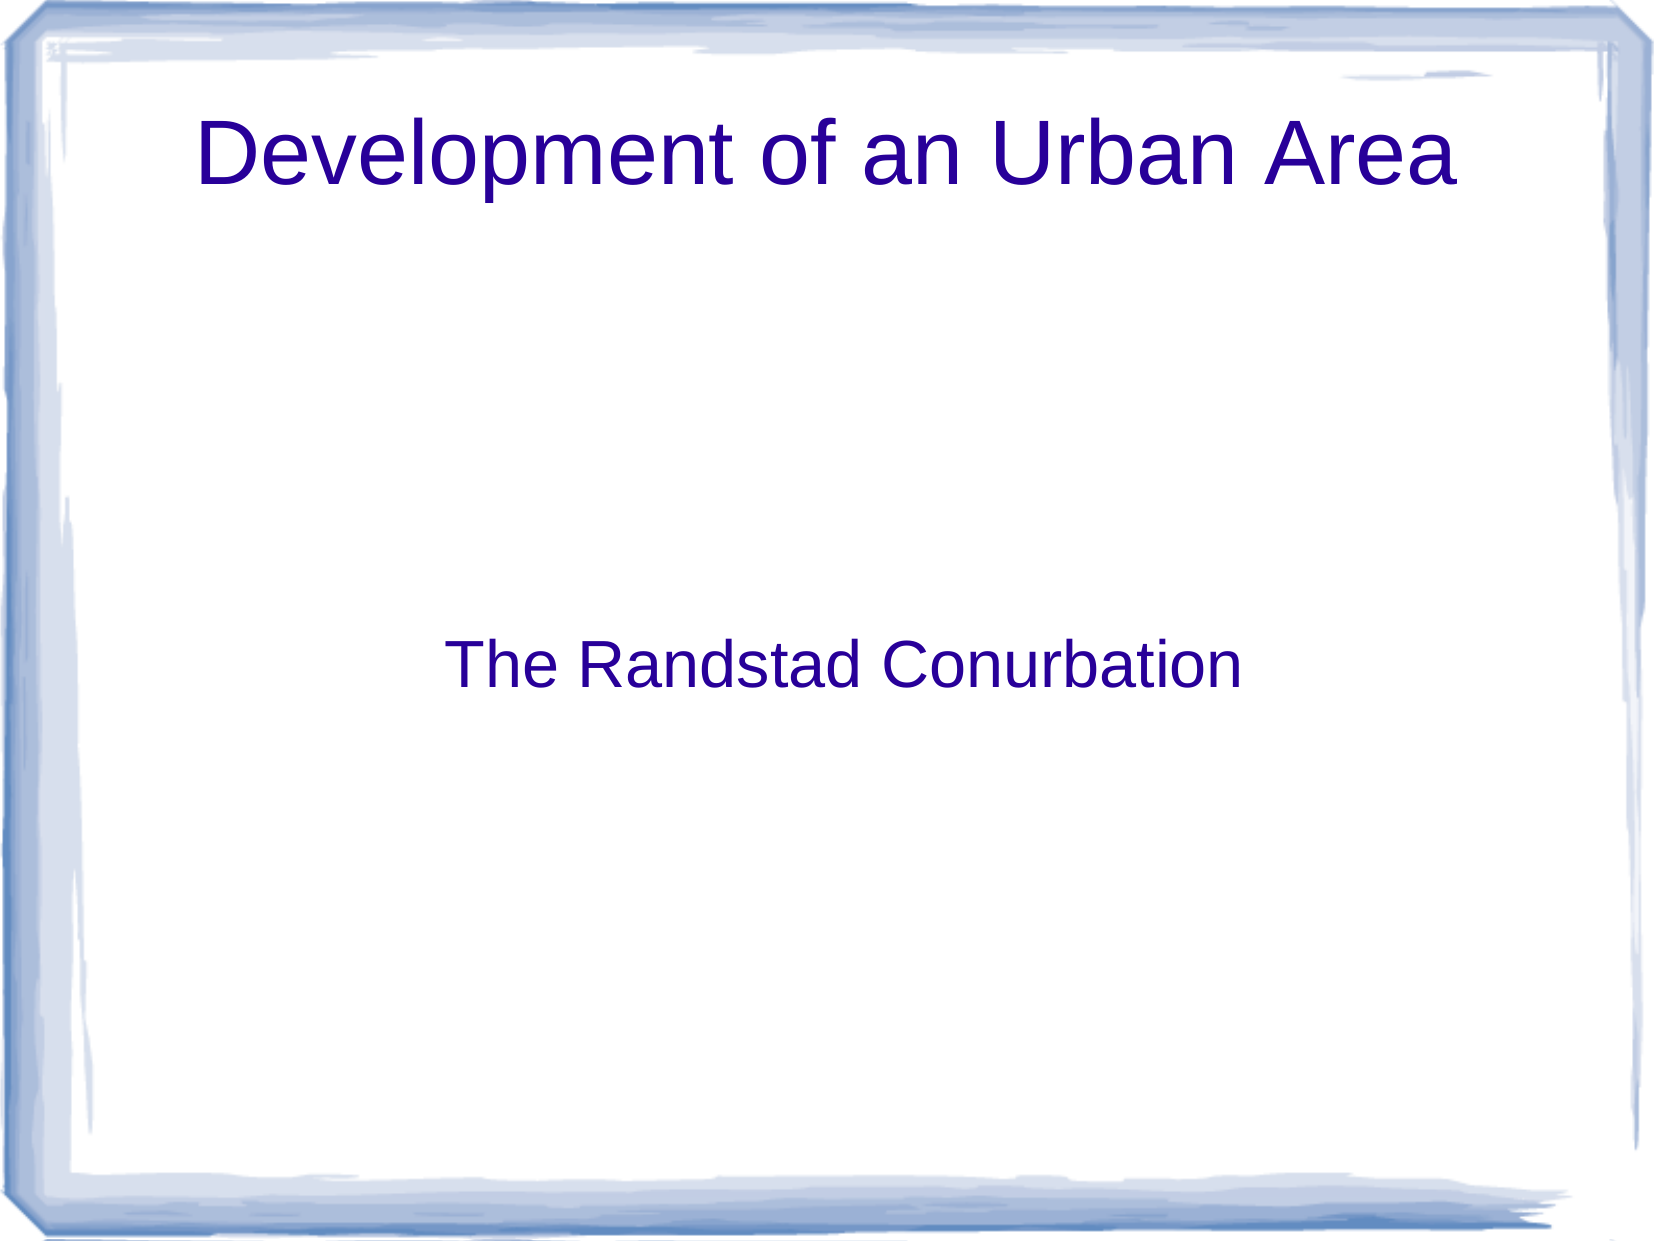

# Development of an Urban Area
The Randstad Conurbation